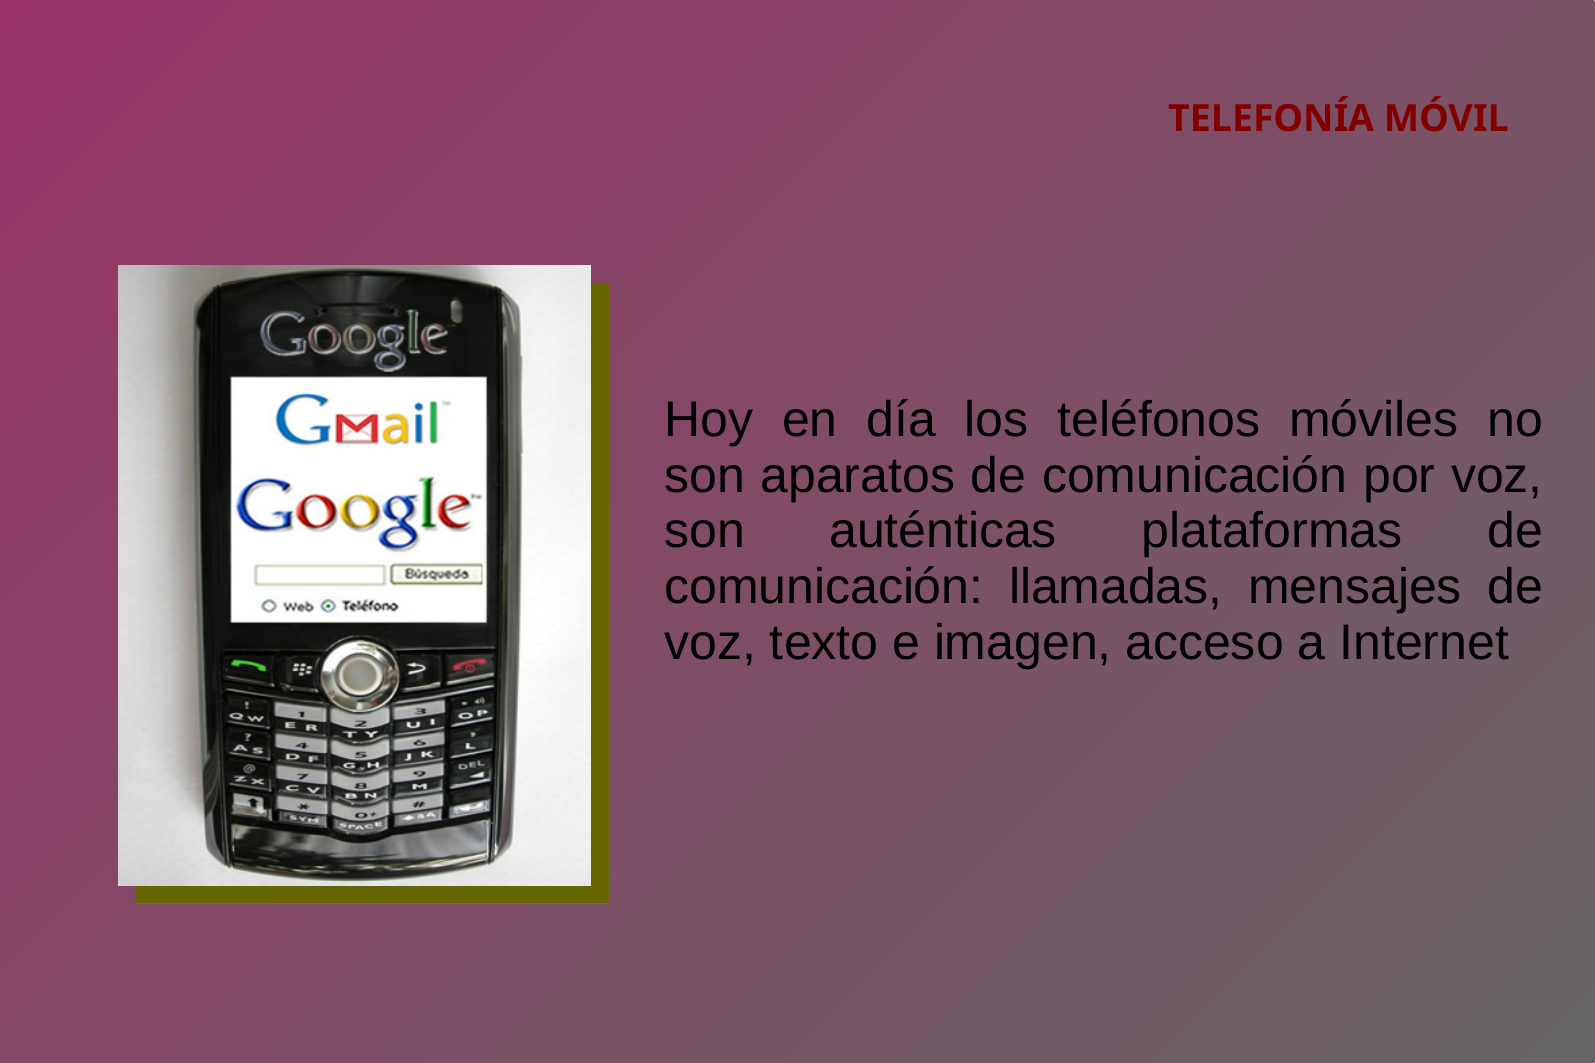

#
TELEFONÍA MÓVIL
Hoy en día los teléfonos móviles no son aparatos de comunicación por voz, son auténticas plataformas de comunicación: llamadas, mensajes de voz, texto e imagen, acceso a Internet